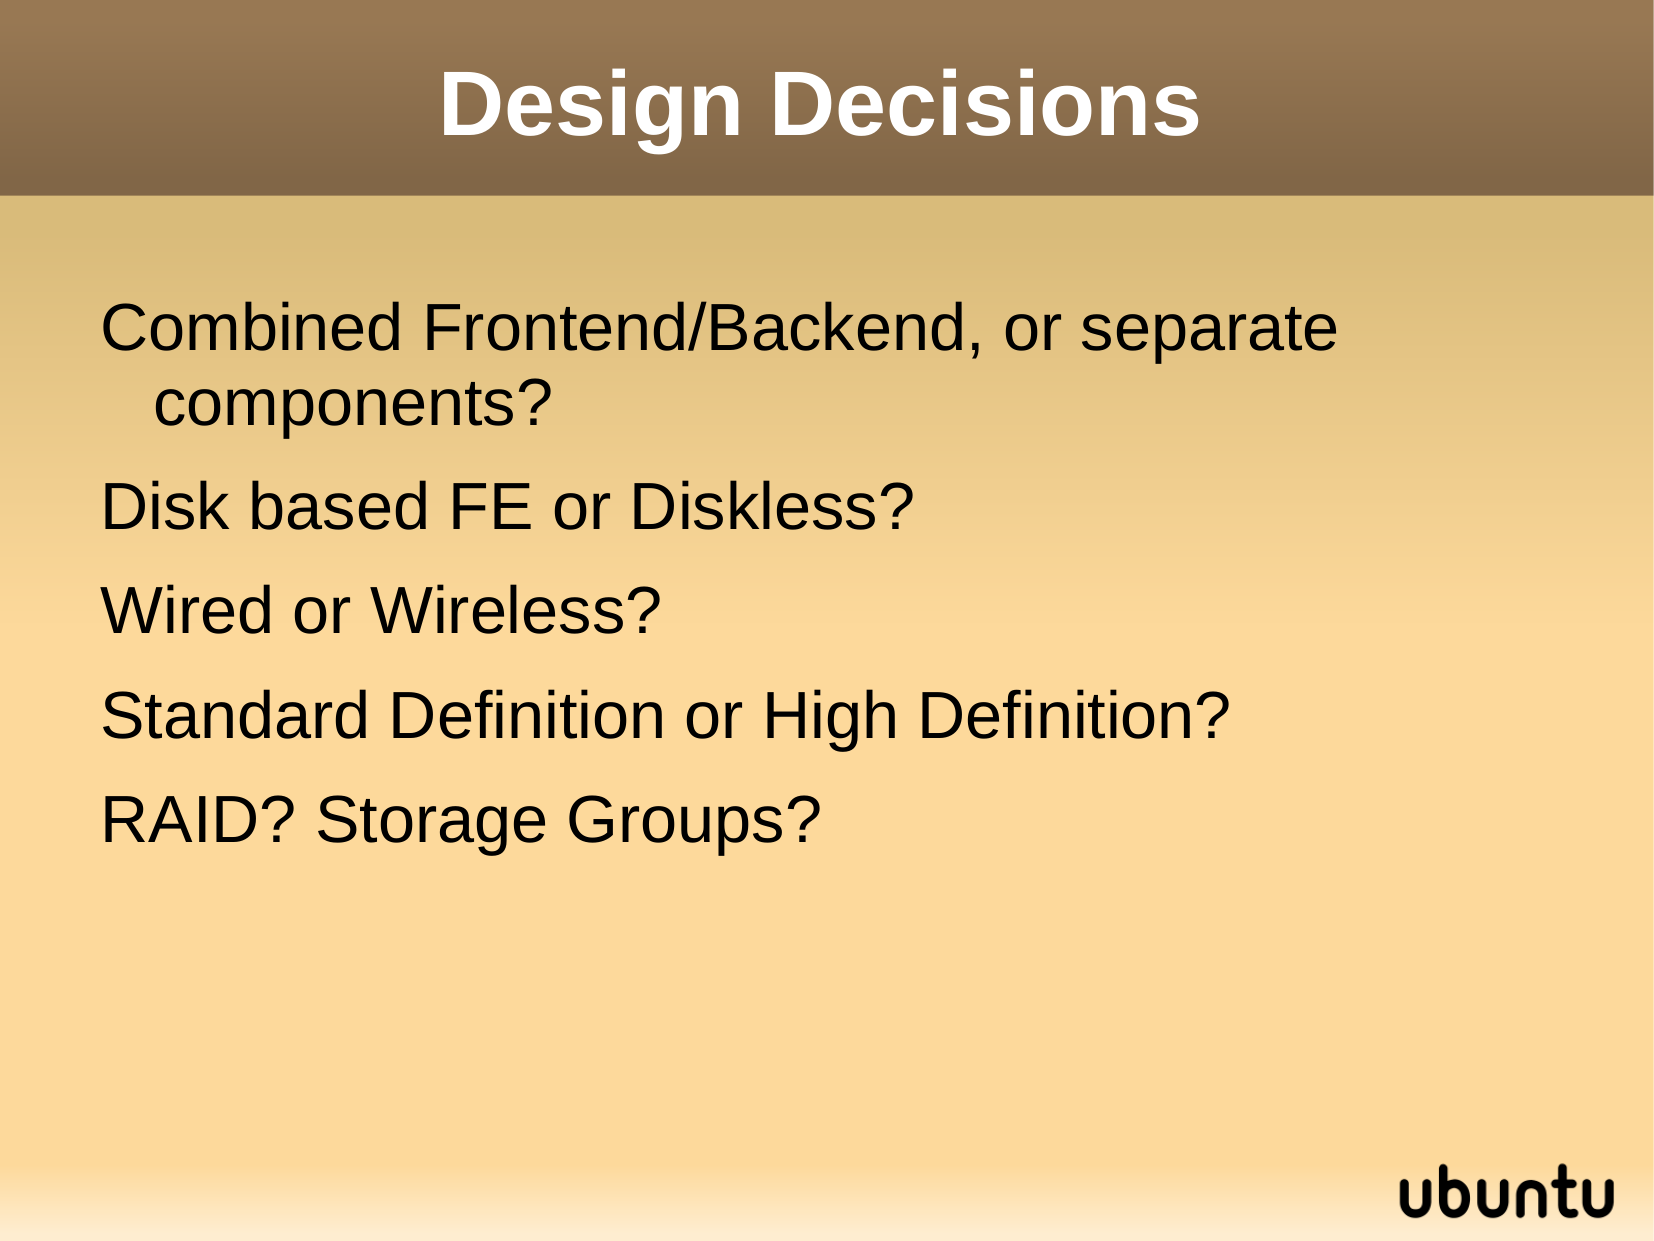

# Design Decisions
Combined Frontend/Backend, or separate components?
Disk based FE or Diskless?
Wired or Wireless?
Standard Definition or High Definition?
RAID? Storage Groups?